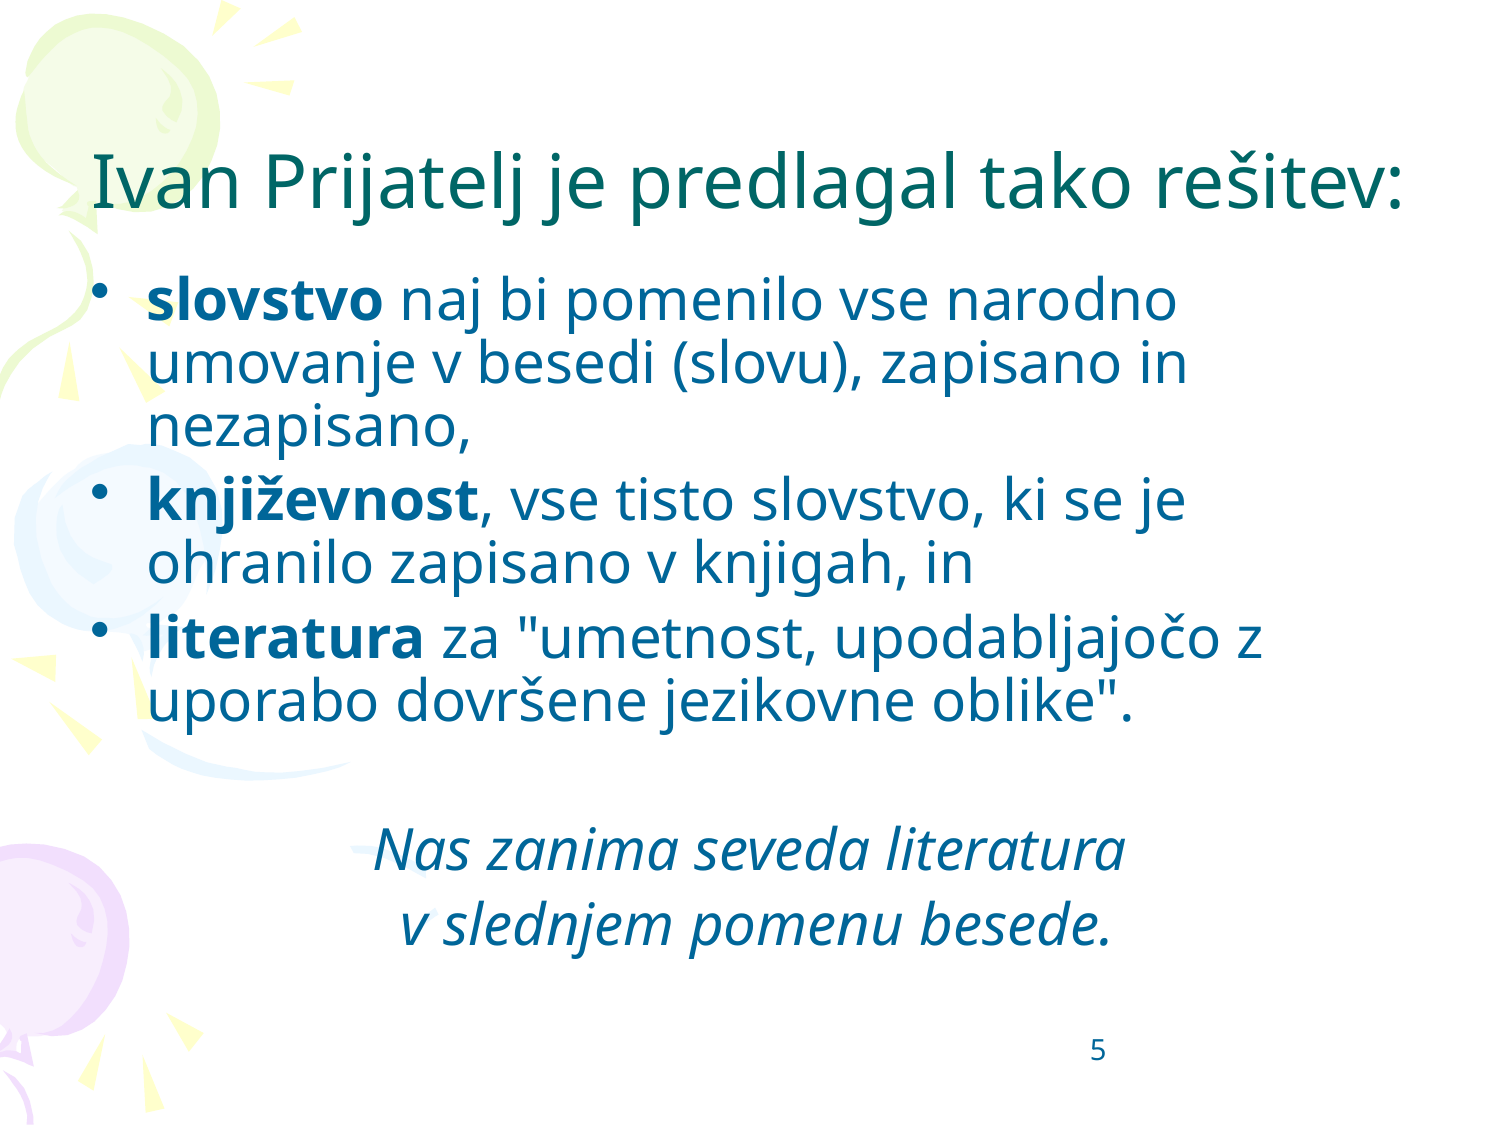

# Ivan Prijatelj je predlagal tako rešitev:
slovstvo naj bi pomenilo vse narodno umovanje v besedi (slovu), zapisano in nezapisano,
književnost, vse tisto slovstvo, ki se je ohranilo zapisano v knjigah, in
literatura za "umetnost, upodabljajočo z uporabo dovršene jezikovne oblike".
Nas zanima seveda literatura
 v slednjem pomenu besede.